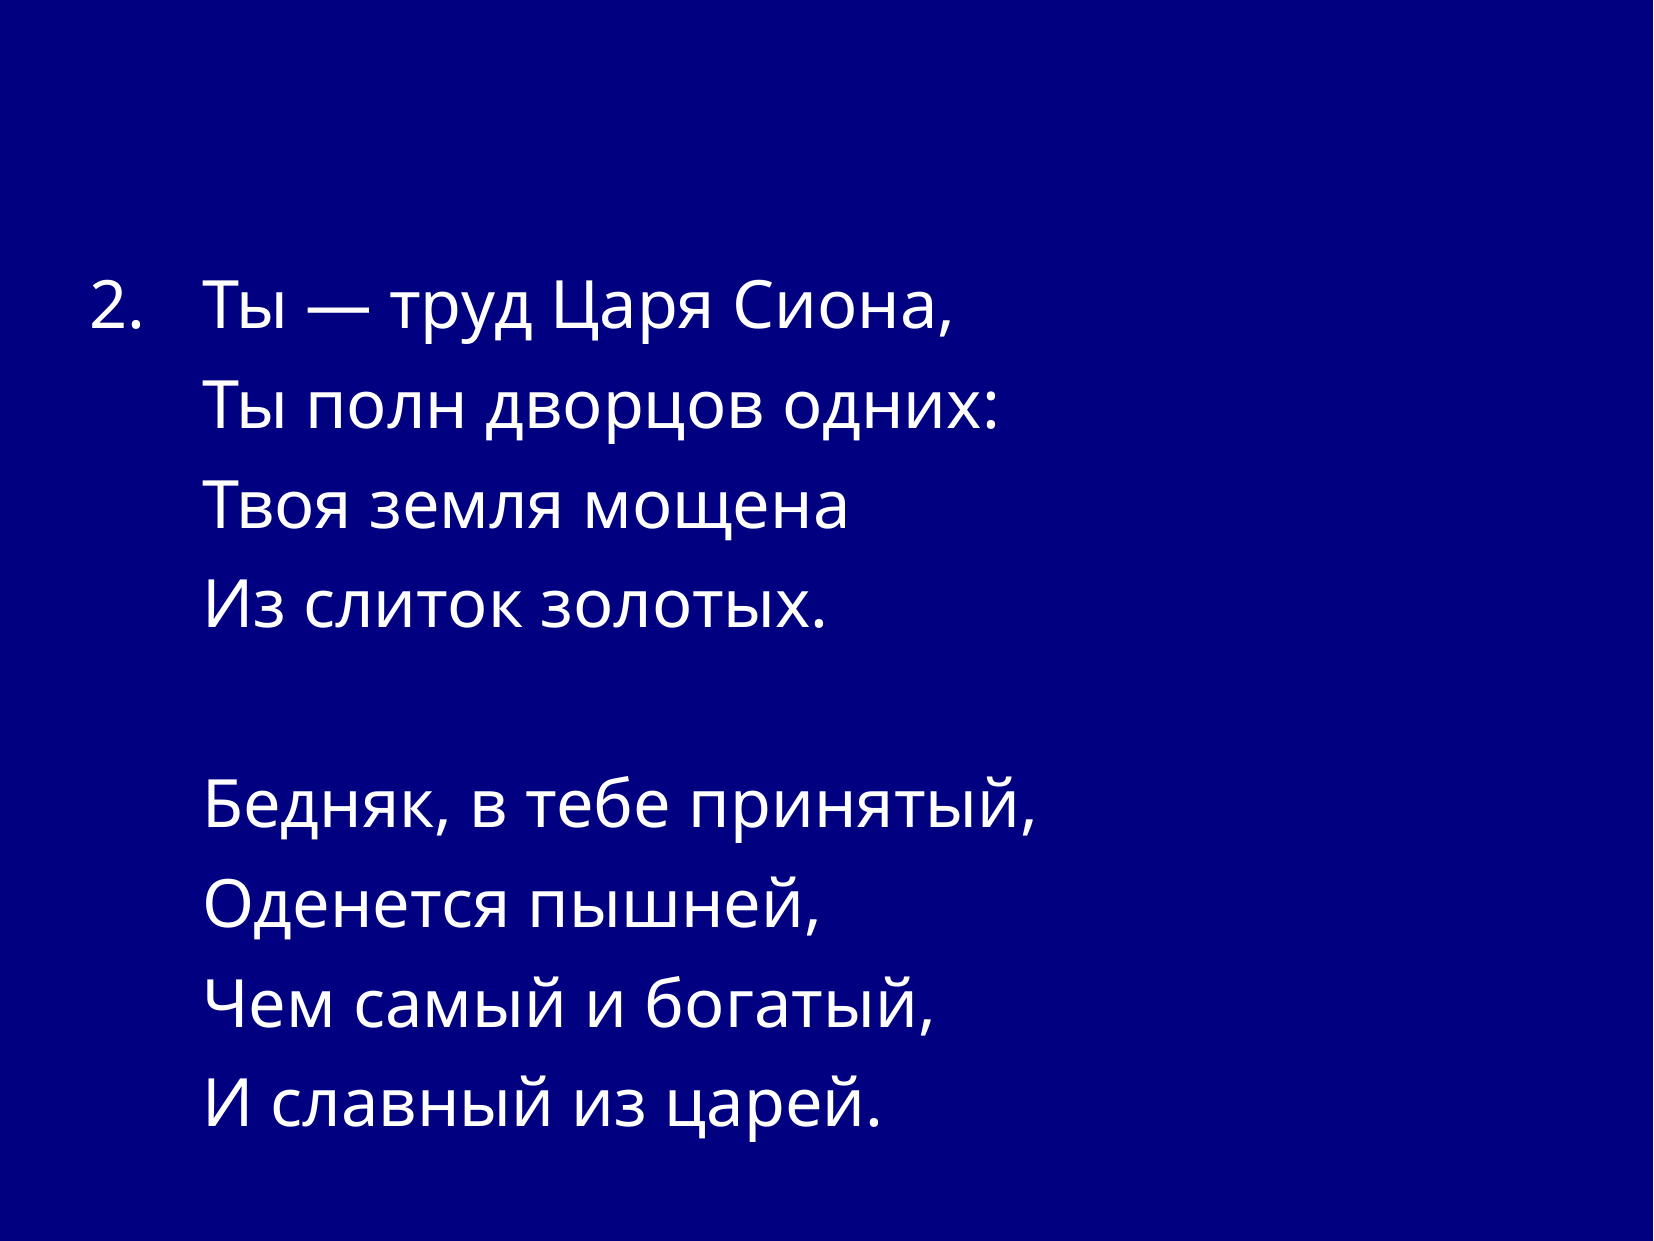

2.	Ты — труд Царя Сиона,
	Ты полн дворцов одних:
	Твоя земля мощена
	Из слиток золотых.
	Бедняк, в тебе принятый,
	Оденется пышней,
	Чем самый и богатый,
	И славный из царей.